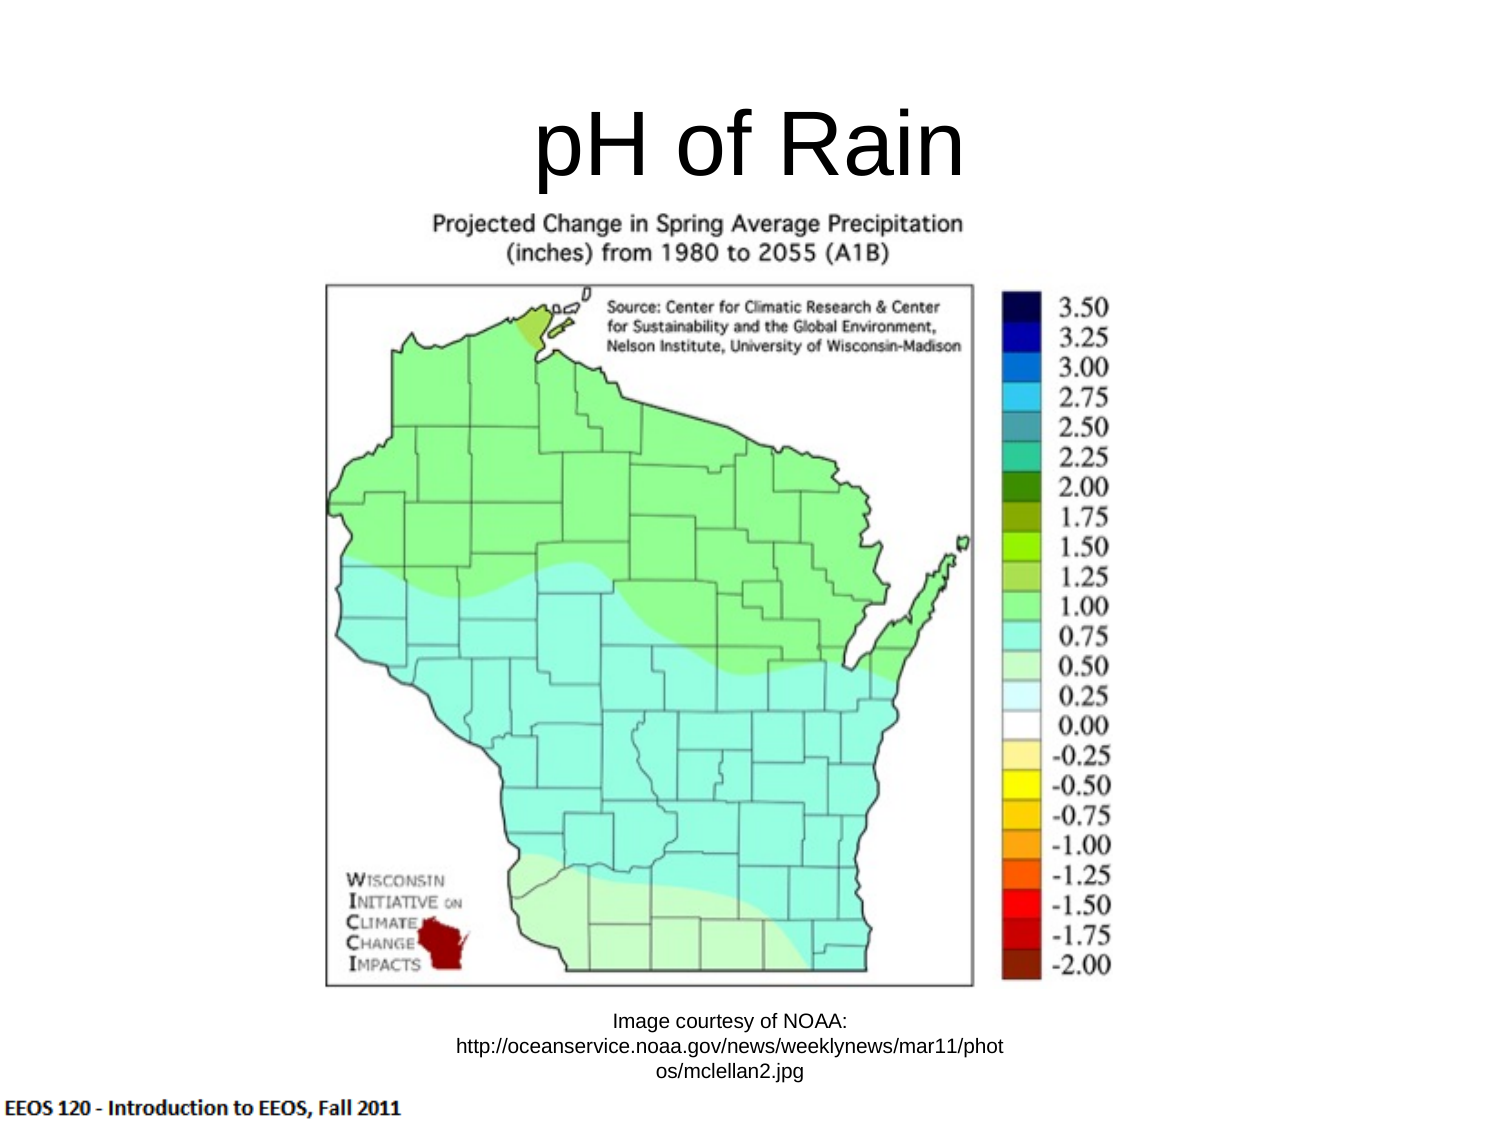

# pH of Rain
Image courtesy of NOAA: http://oceanservice.noaa.gov/news/weeklynews/mar11/photos/mclellan2.jpg